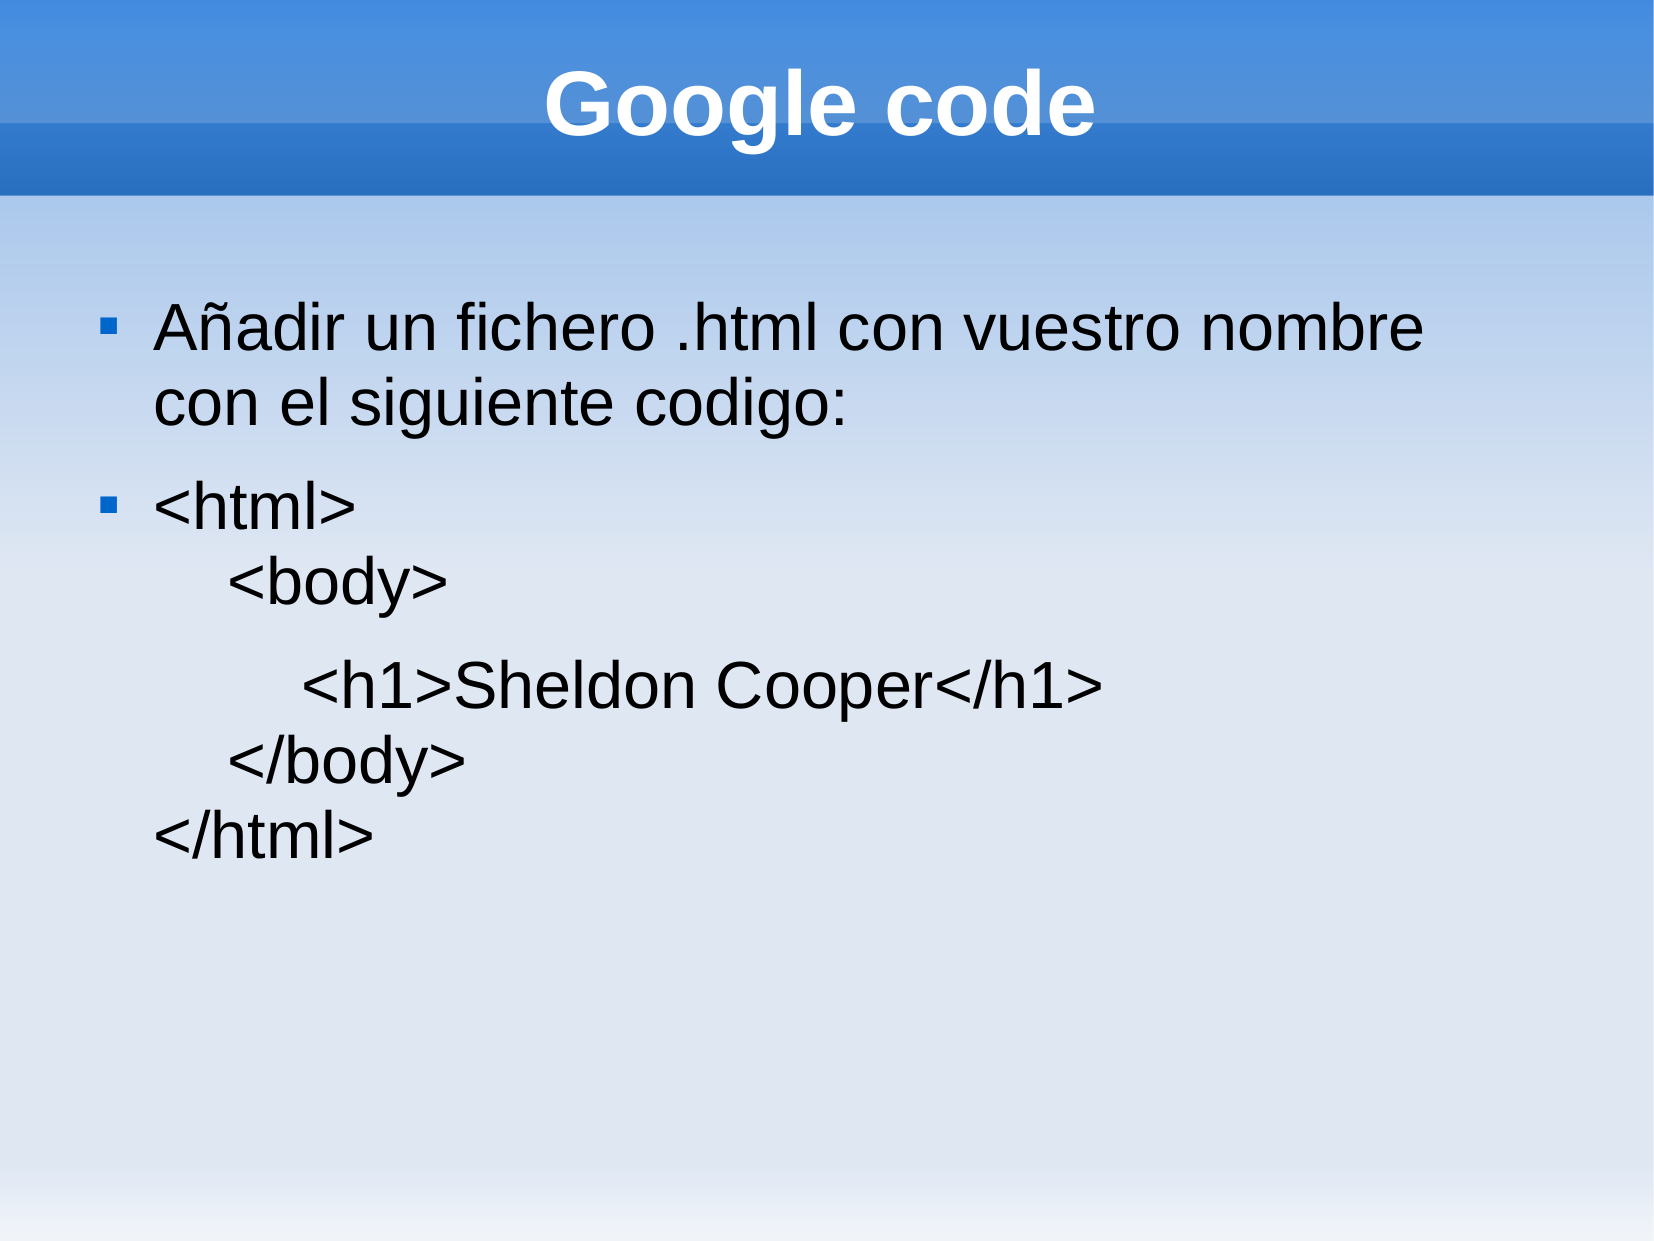

# Google code
Añadir un fichero .html con vuestro nombre
con el siguiente codigo:
<html>
	<body>
 <h1>Sheldon Cooper</h1>
	</body>
</html>